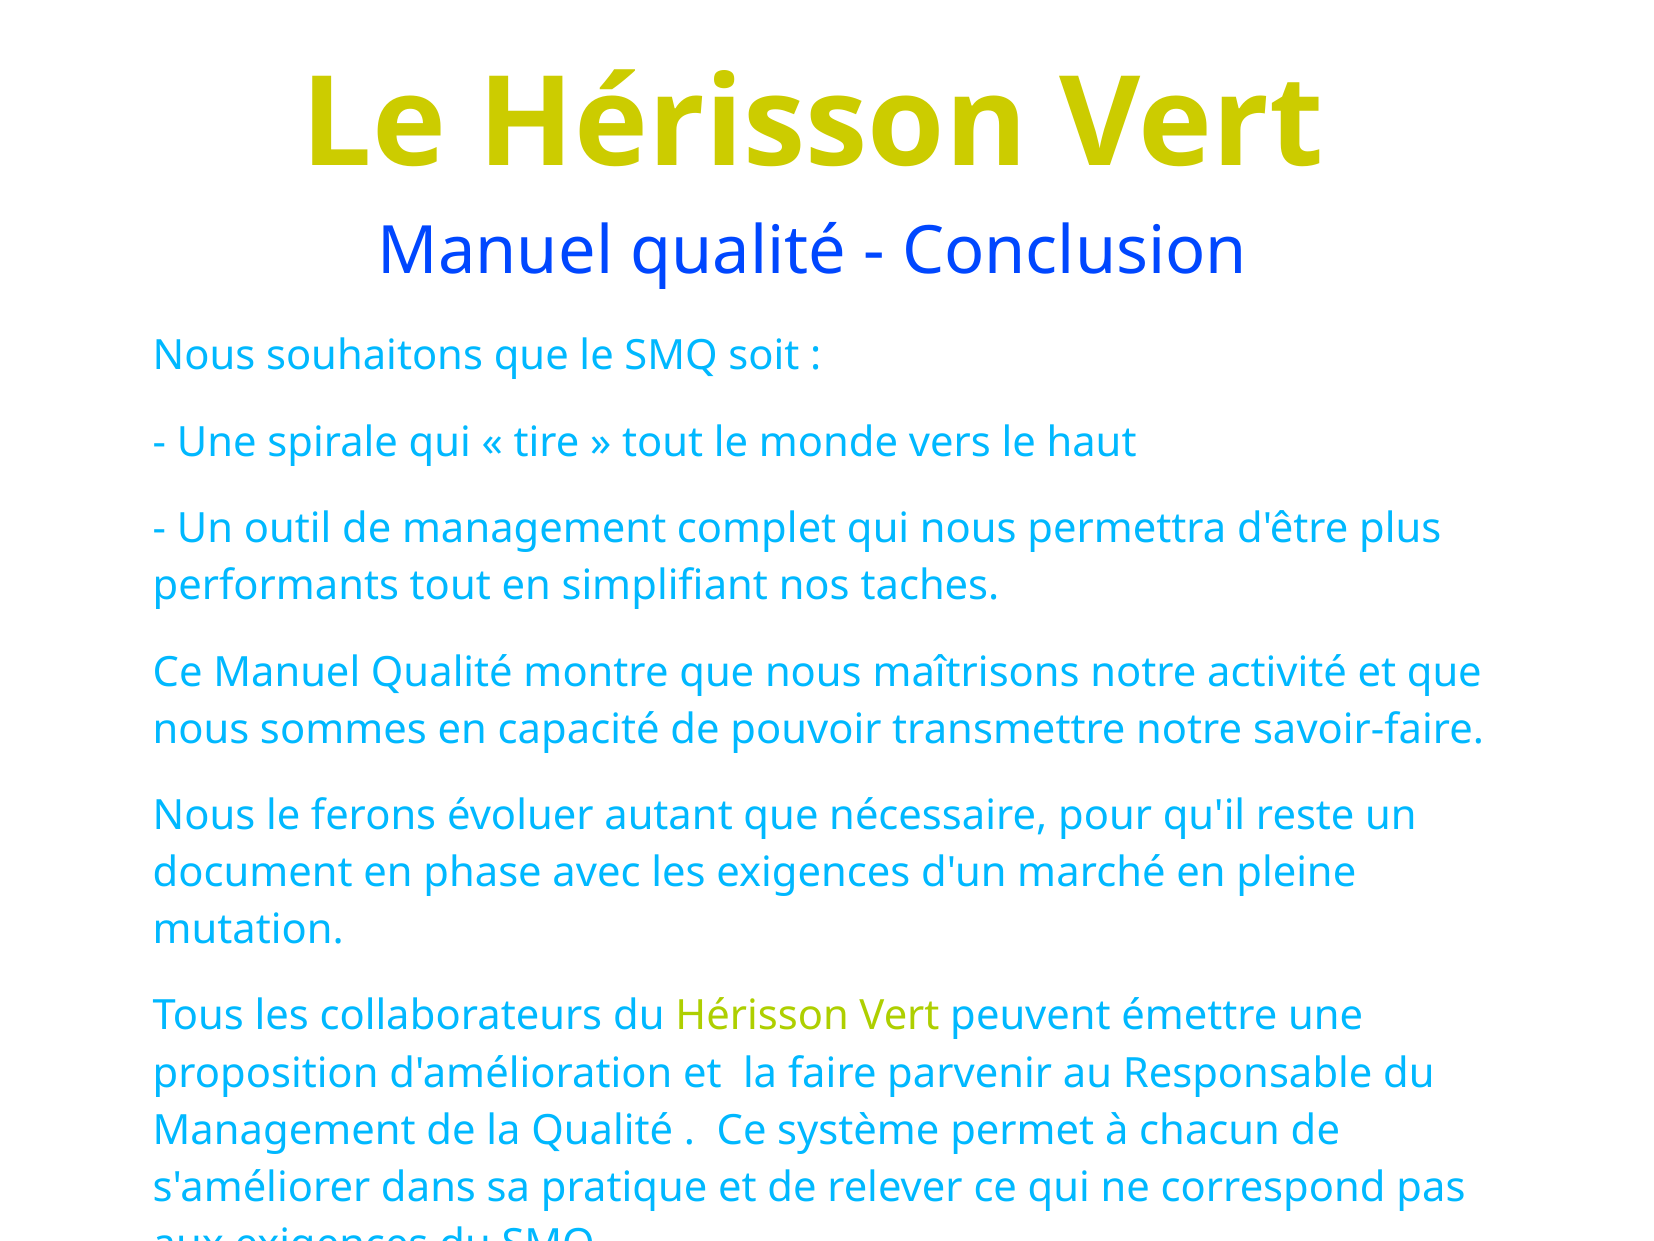

# Le Hérisson Vert Manuel qualité - Conclusion
Nous souhaitons que le SMQ soit :
- Une spirale qui « tire » tout le monde vers le haut
- Un outil de management complet qui nous permettra d'être plus performants tout en simplifiant nos taches.
Ce Manuel Qualité montre que nous maîtrisons notre activité et que nous sommes en capacité de pouvoir transmettre notre savoir-faire.
Nous le ferons évoluer autant que nécessaire, pour qu'il reste un document en phase avec les exigences d'un marché en pleine mutation.
Tous les collaborateurs du Hérisson Vert peuvent émettre une proposition d'amélioration et la faire parvenir au Responsable du Management de la Qualité . Ce système permet à chacun de s'améliorer dans sa pratique et de relever ce qui ne correspond pas aux exigences du SMQ.
Ces propositions représentent un élément important de la politique qualité en favorisant une culture de l'amélioration continue.